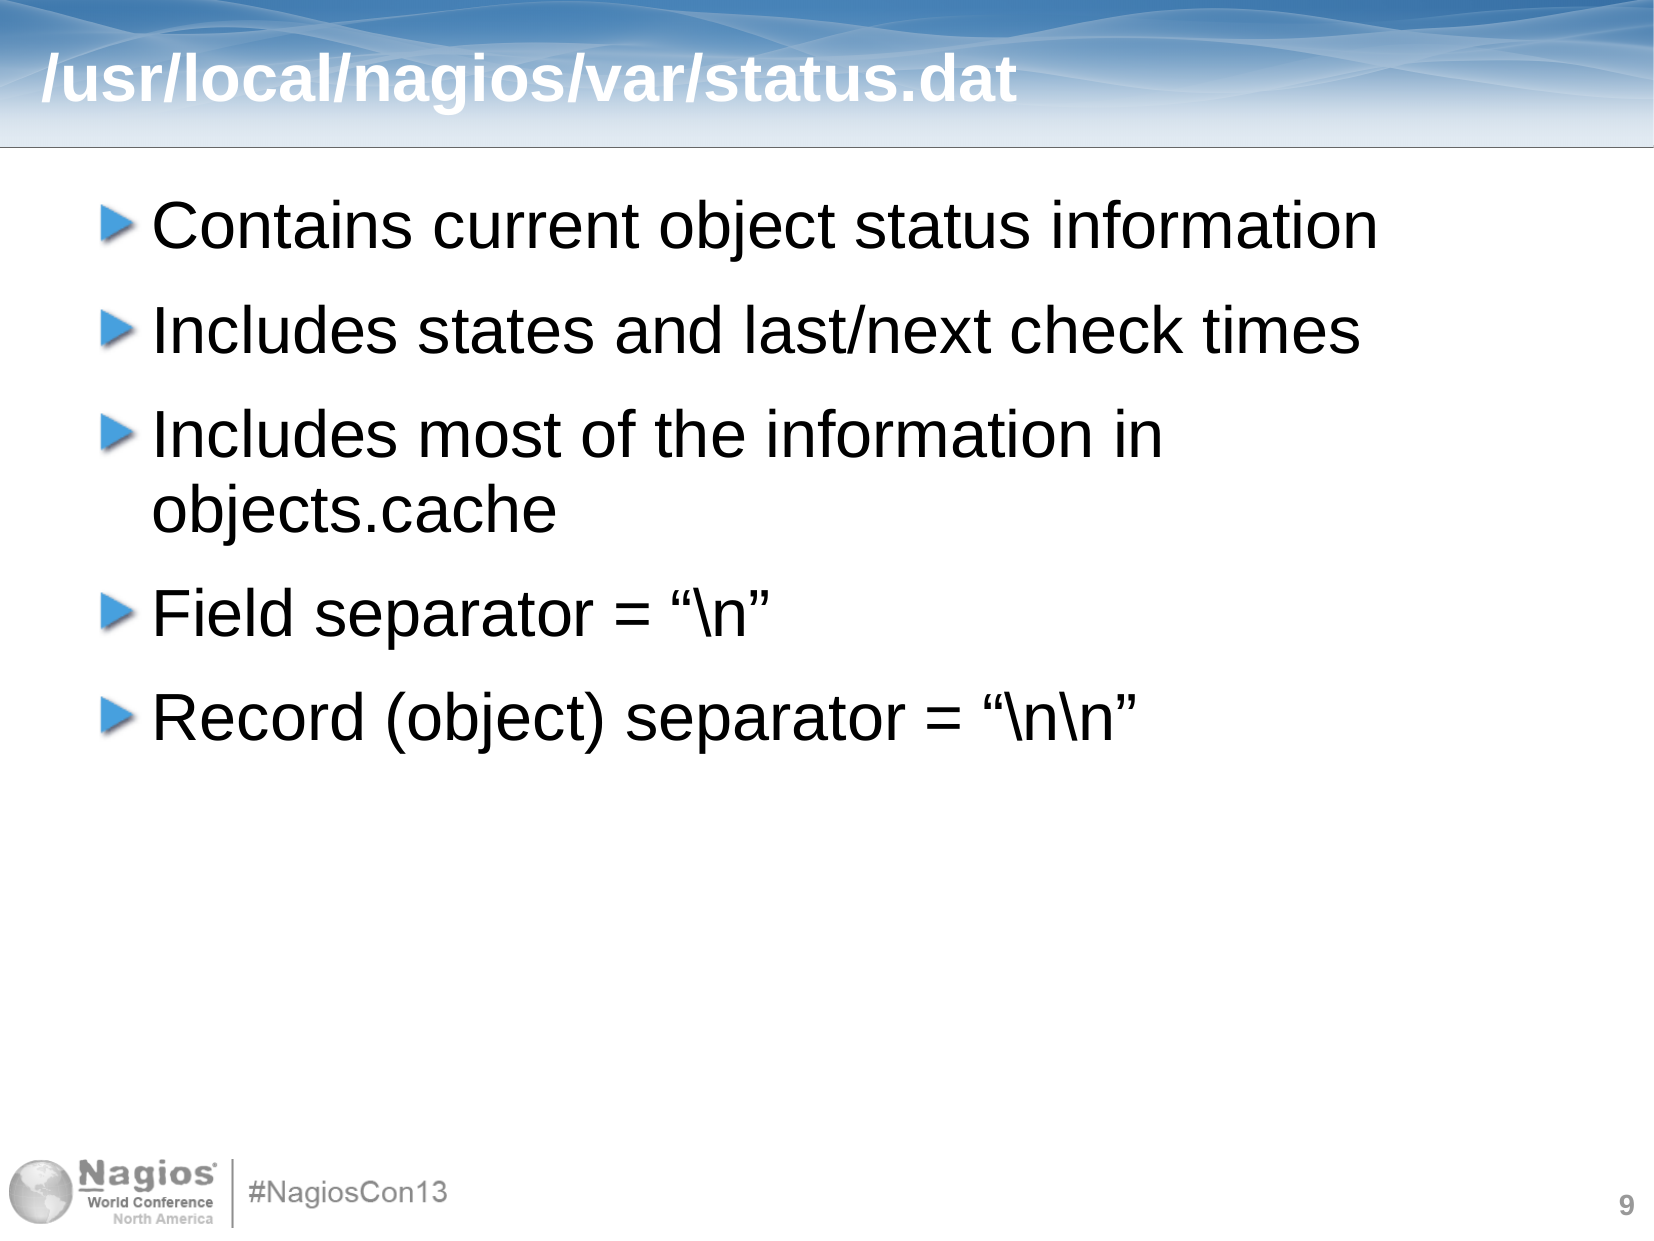

# /usr/local/nagios/var/status.dat
Contains current object status information
Includes states and last/next check times
Includes most of the information in objects.cache
Field separator = “\n”
Record (object) separator = “\n\n”
9